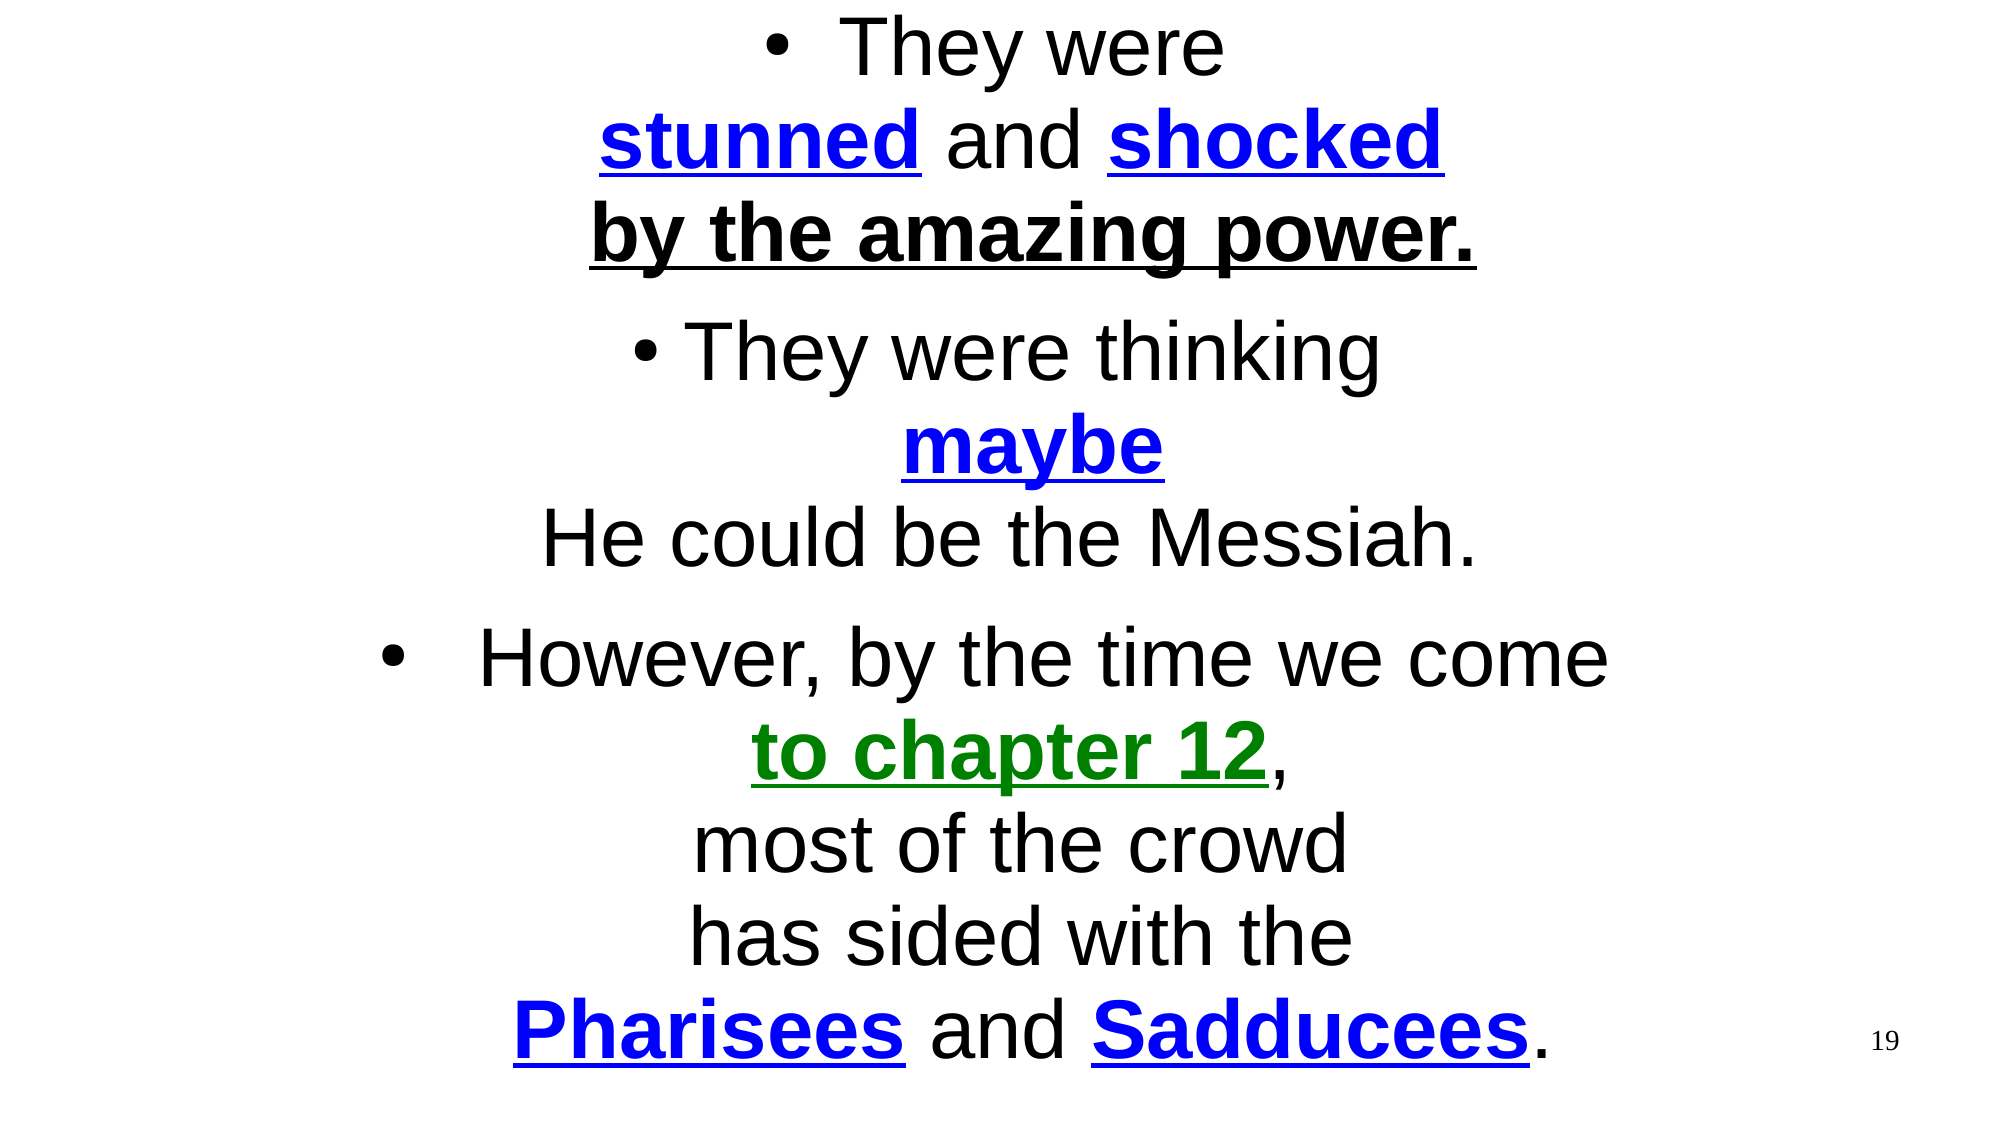

# They were stunned and shocked by the amazing power.
They were thinking
 maybe
He could be the Messiah.
 However, by the time we come
to chapter 12,
most of the crowd
has sided with the
Pharisees and Sadducees.
19